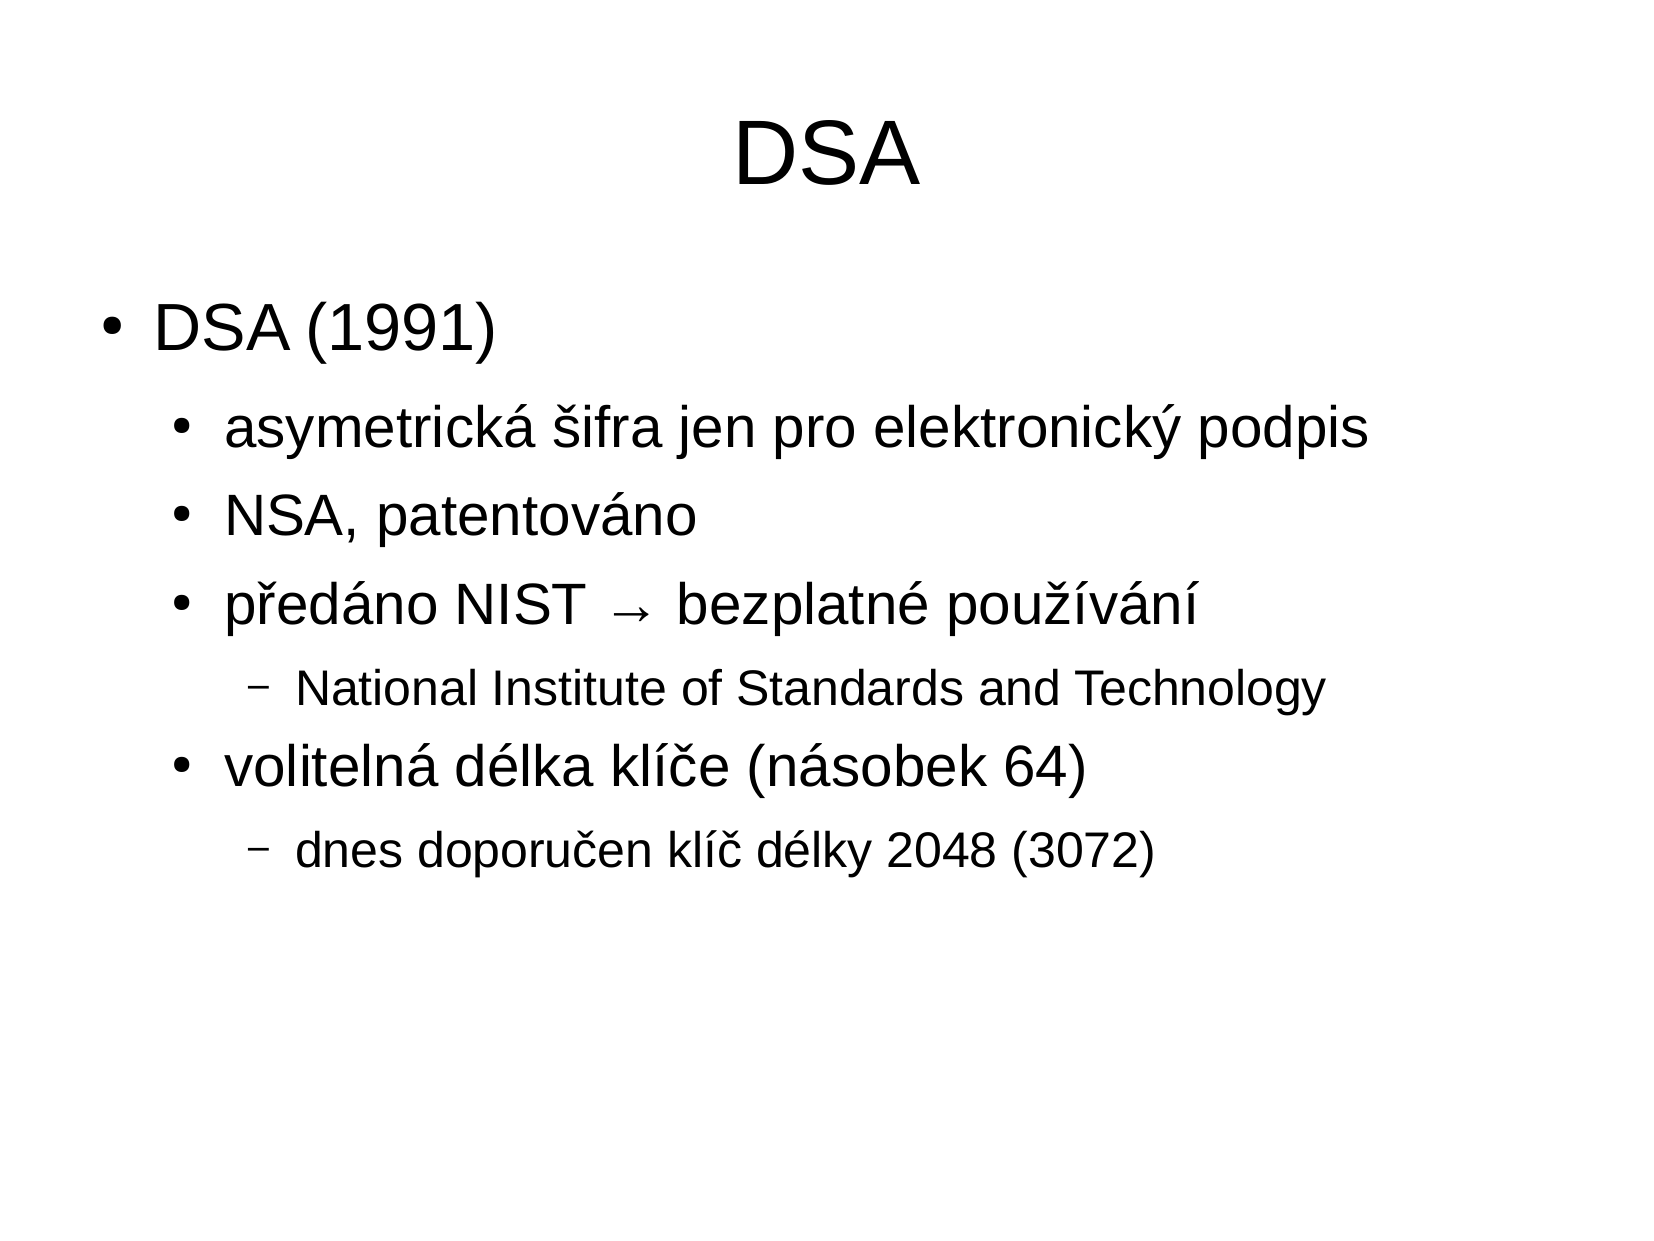

# DSA
DSA (1991)
asymetrická šifra jen pro elektronický podpis
NSA, patentováno
předáno NIST → bezplatné používání
National Institute of Standards and Technology
volitelná délka klíče (násobek 64)
dnes doporučen klíč délky 2048 (3072)